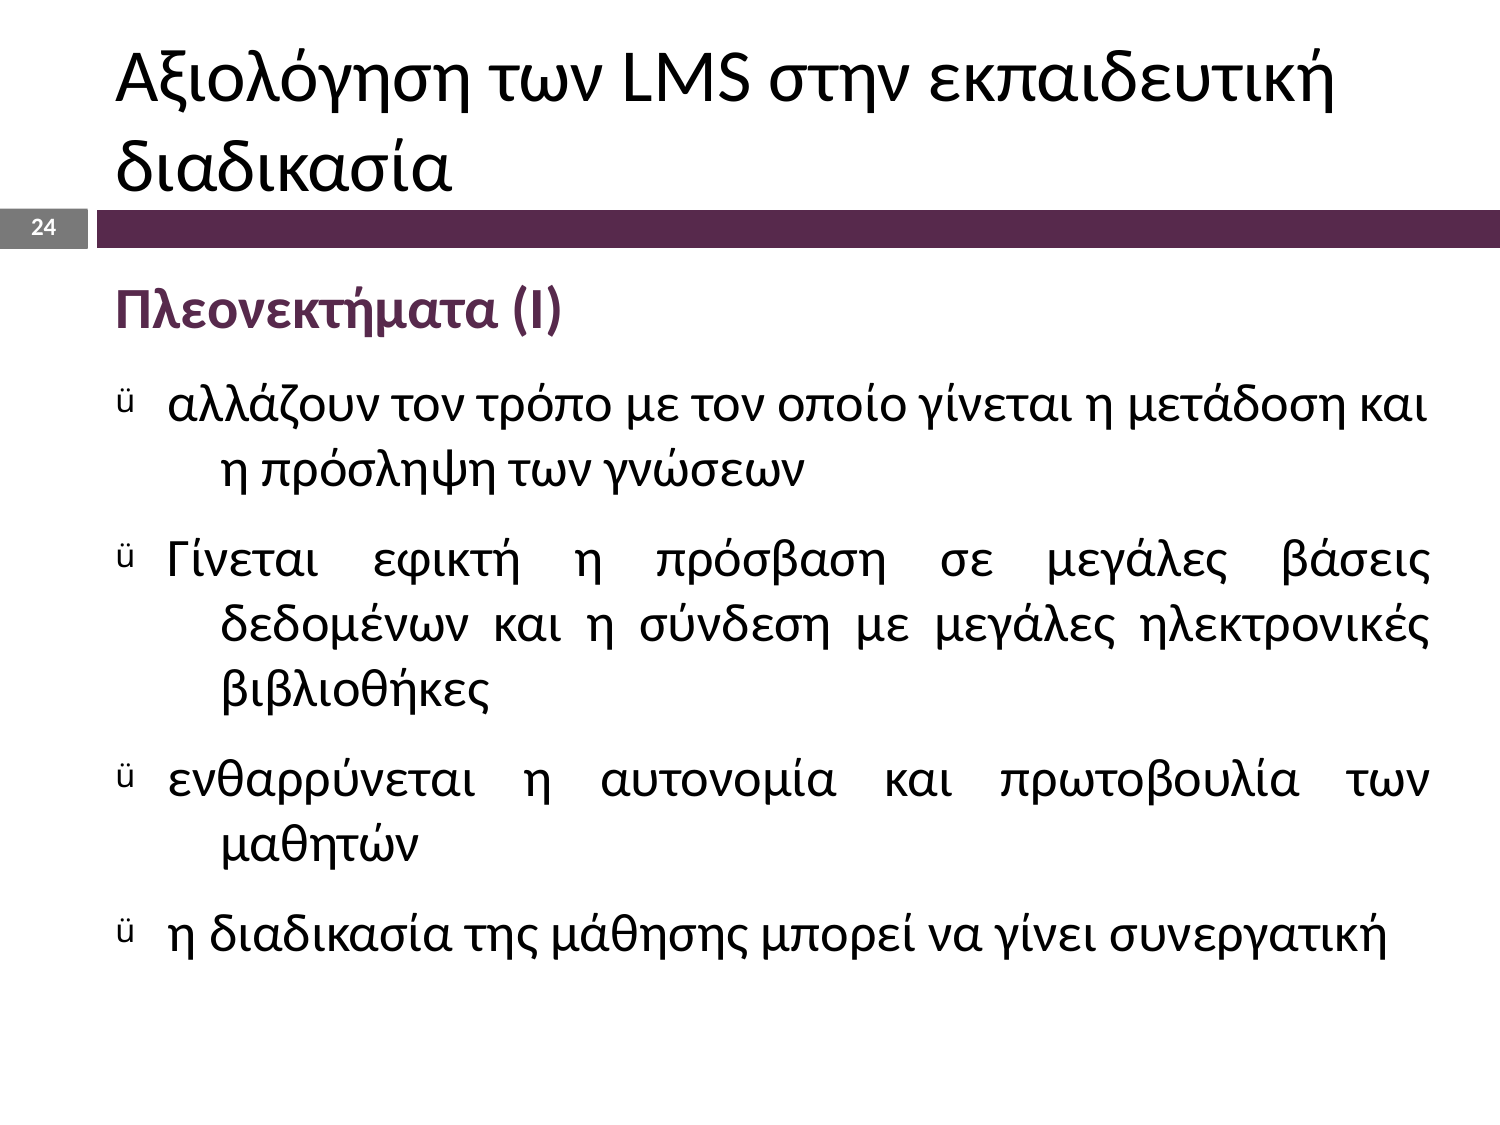

# Αξιολόγηση των LMS στην εκπαιδευτική διαδικασία
Πλεονεκτήματα (Ι)
αλλάζουν τον τρόπο με τον οποίο γίνεται η μετάδοση και η πρόσληψη των γνώσεων
Γίνεται εφικτή η πρόσβαση σε μεγάλες βάσεις δεδομένων και η σύνδεση με μεγάλες ηλεκτρονικές βιβλιοθήκες
ενθαρρύνεται η αυτονομία και πρωτοβουλία των μαθητών
η διαδικασία της μάθησης μπορεί να γίνει συνεργατική